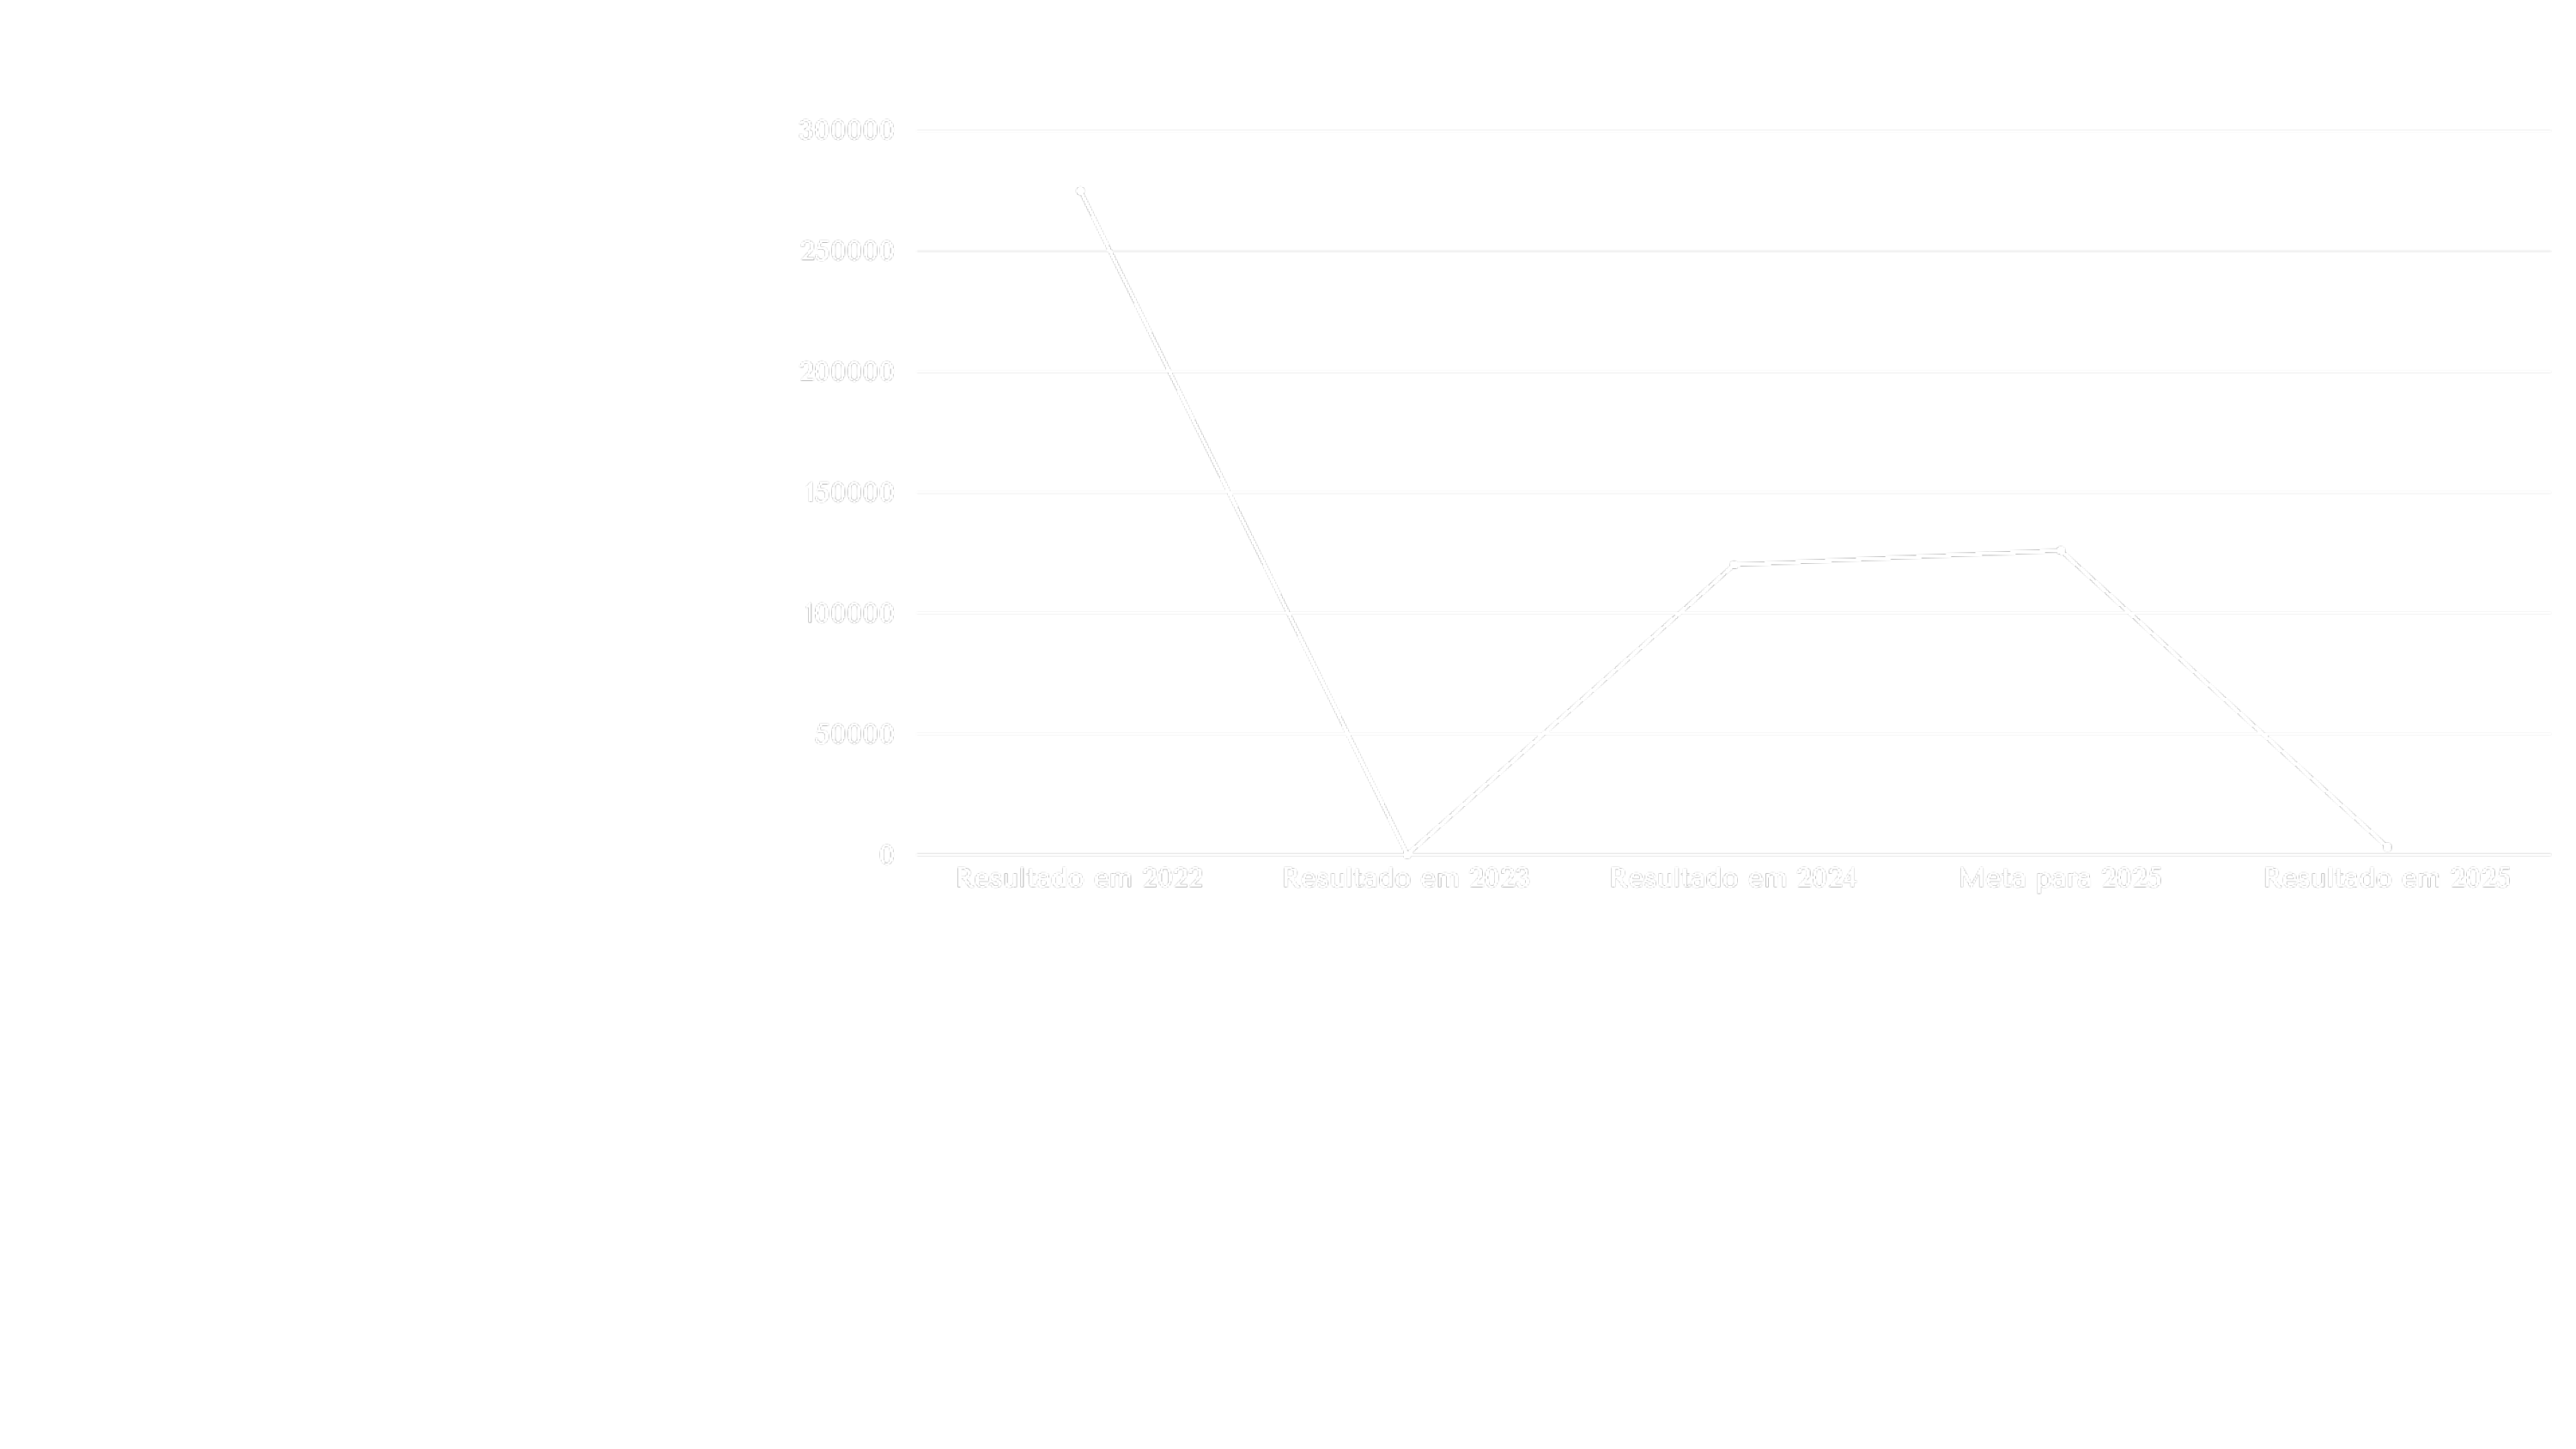

Indicador - Quantidade de resíduos de obra destinados à reciclagem.
Unidade de medida: Kg
Definição da Meta Aumentar a correta destinação de resíduos sólidos às cooperativas em 5%
Resultado 2022 - 275.000
Resultado 2023 - 0
Resultado em 2024 - 120.000
Meta para 2025 - 126.000
Resultado em 2025 - 3000